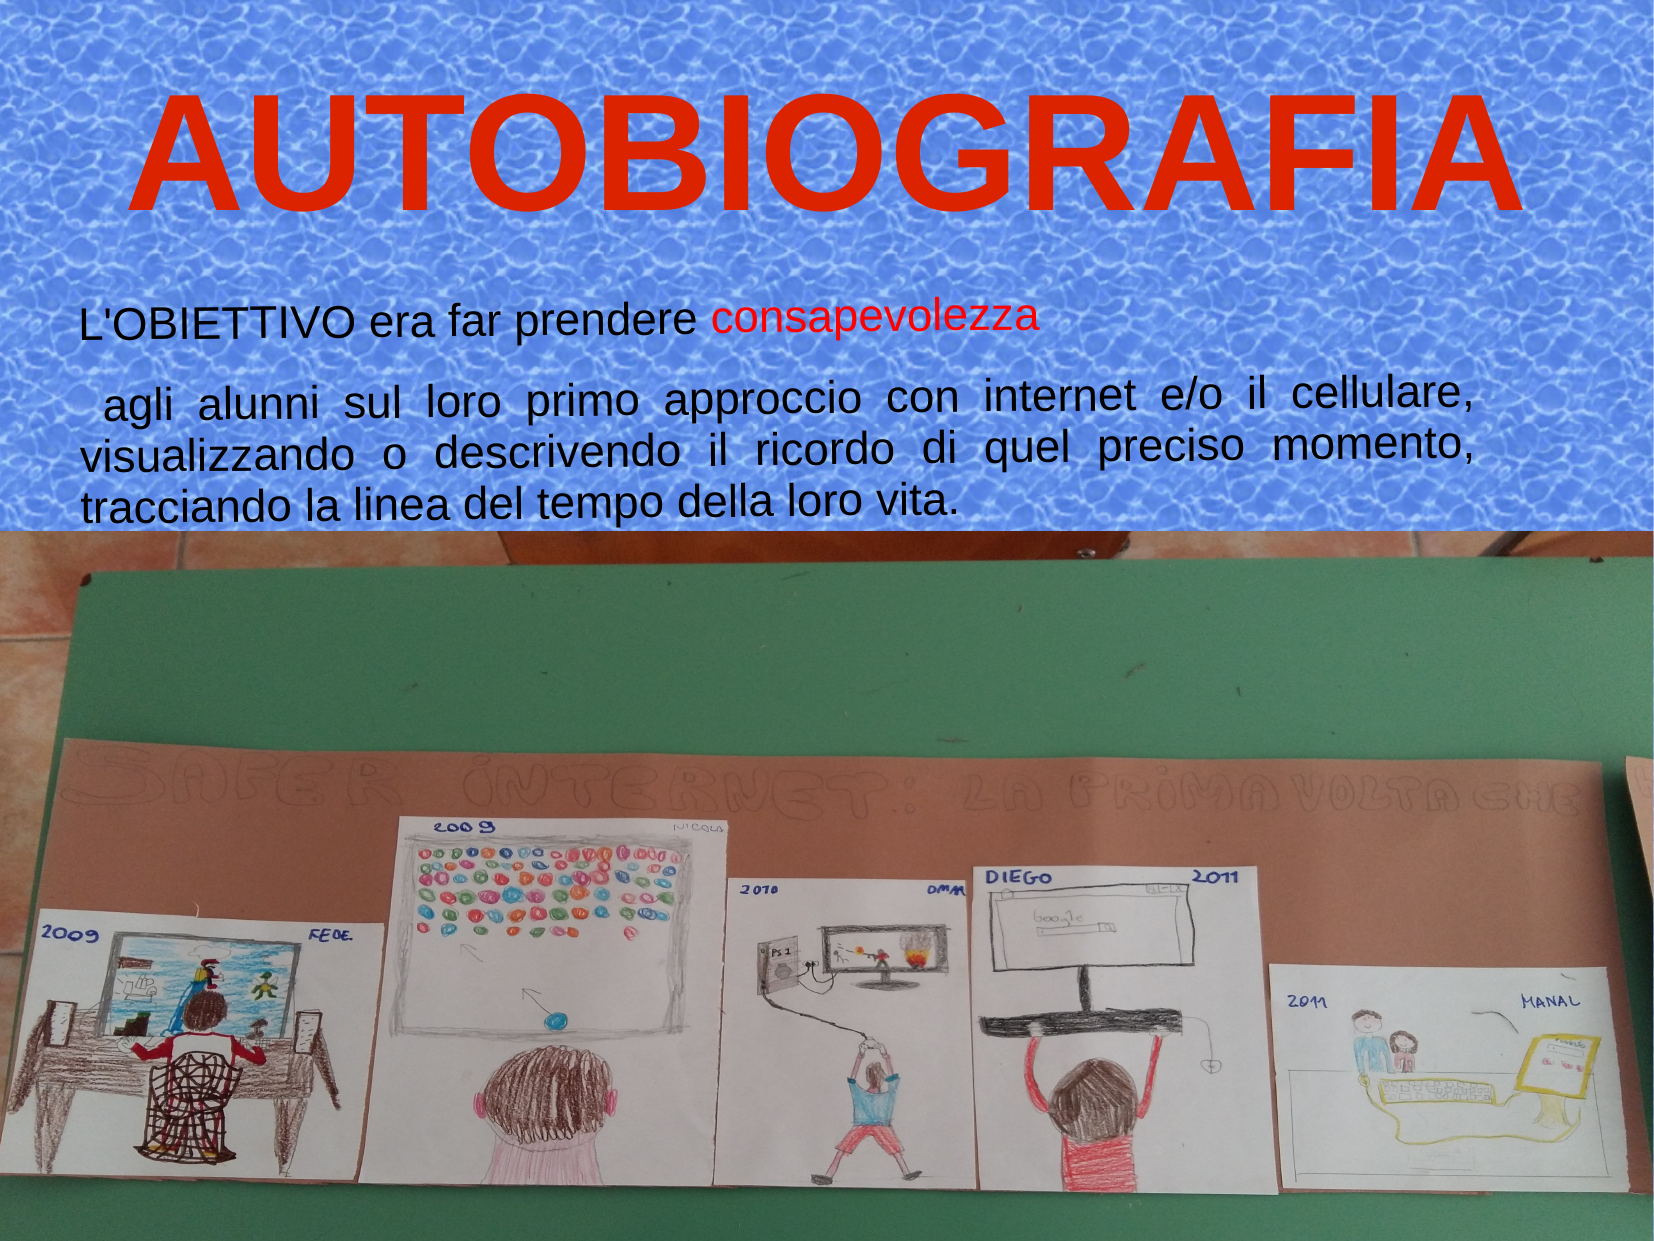

# AUTOBIOGRAFIA
L'OBIETTIVO era far prendere consapevolezza
 agli alunni sul loro primo approccio con internet e/o il cellulare, visualizzando o descrivendo il ricordo di quel preciso momento, tracciando la linea del tempo della loro vita.